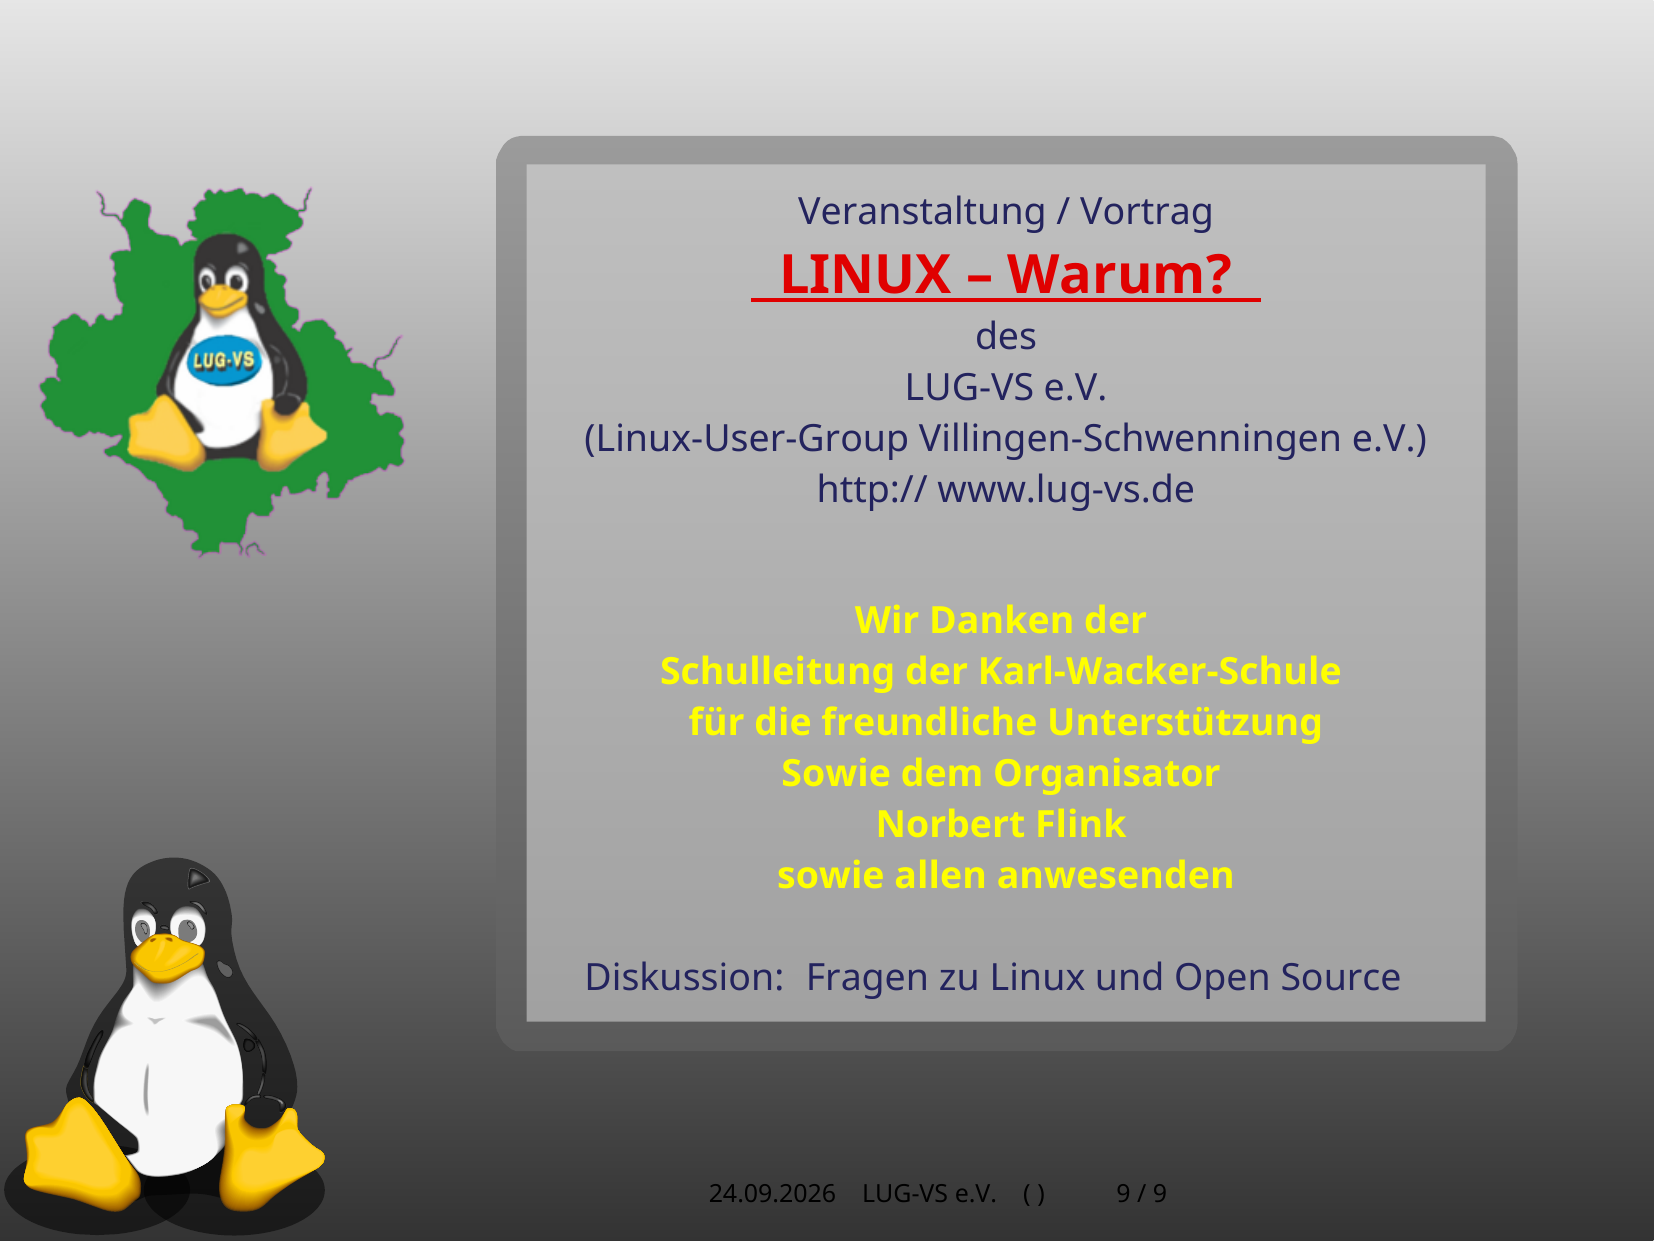

Veranstaltung / Vortrag
 LINUX – Warum?
des
LUG-VS e.V.
(Linux-User-Group Villingen-Schwenningen e.V.)
http:// www.lug-vs.de
Wir Danken der
Schulleitung der Karl-Wacker-Schule
für die freundliche Unterstützung
Sowie dem Organisator
Norbert Flink
sowie allen anwesenden
Diskussion:	Fragen zu Linux und Open Source